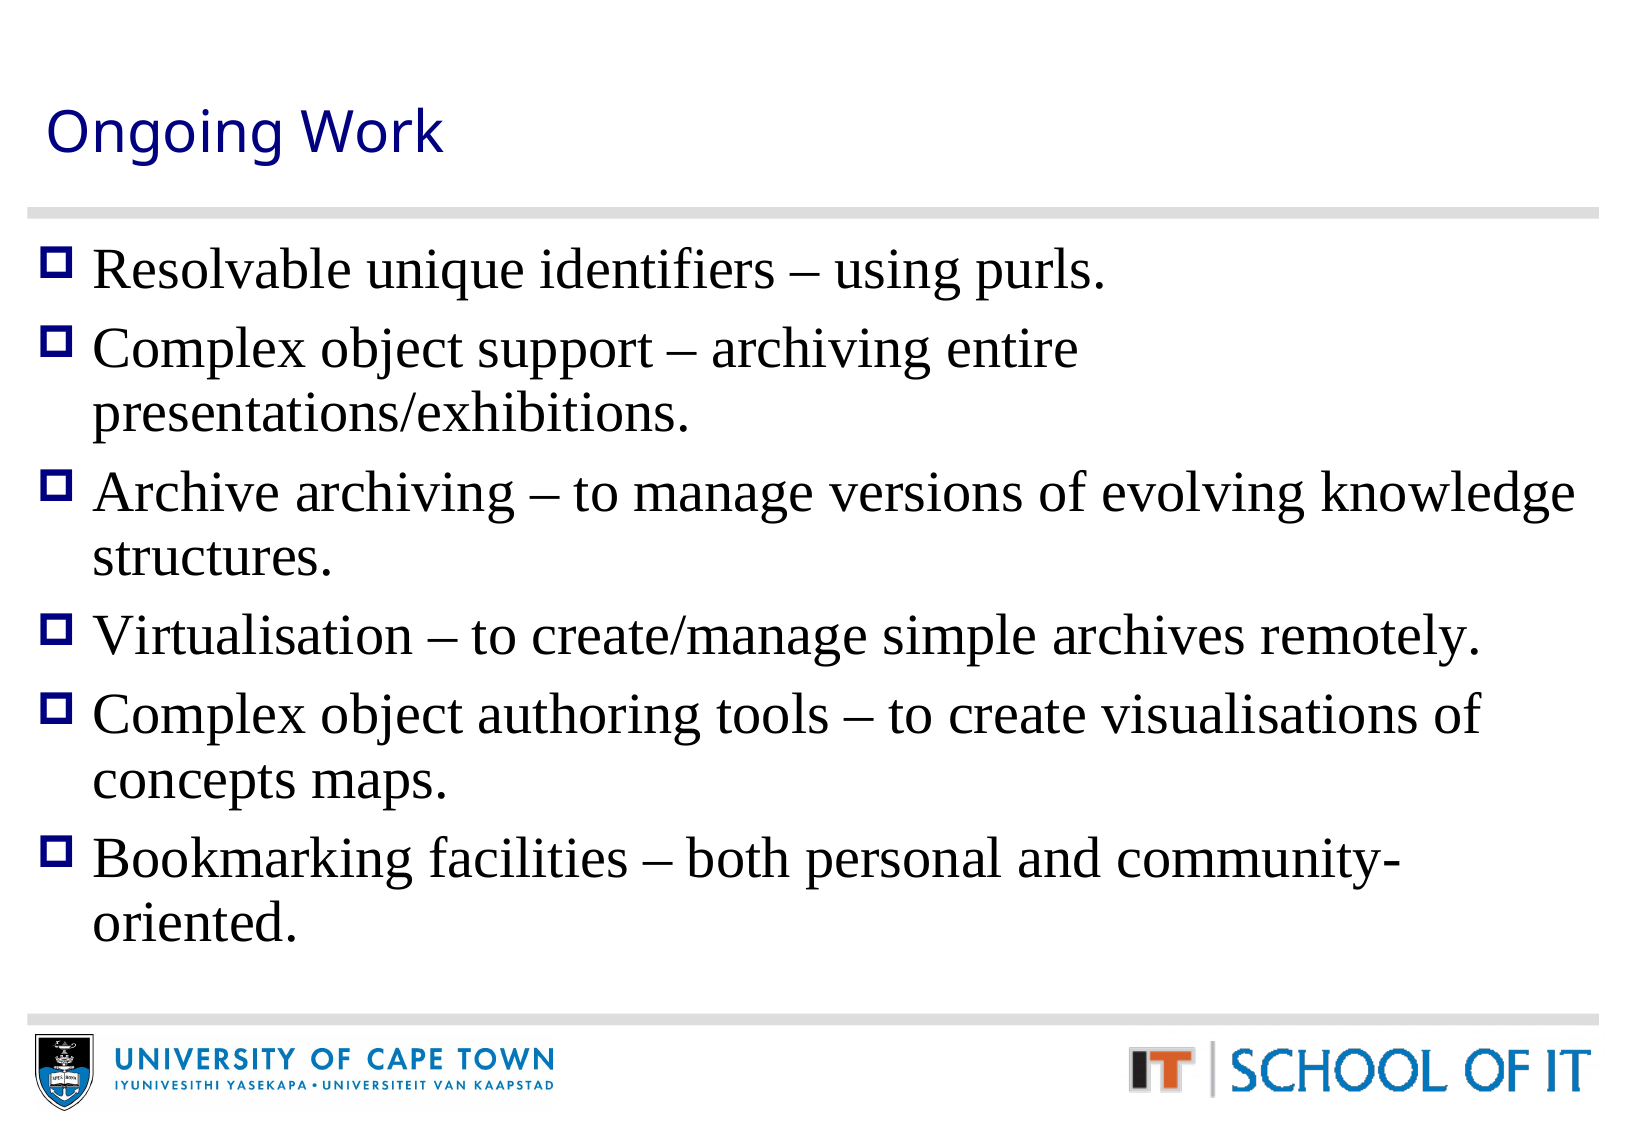

# Ongoing Work
Resolvable unique identifiers – using purls.
Complex object support – archiving entire presentations/exhibitions.
Archive archiving – to manage versions of evolving knowledge structures.
Virtualisation – to create/manage simple archives remotely.
Complex object authoring tools – to create visualisations of concepts maps.
Bookmarking facilities – both personal and community-oriented.